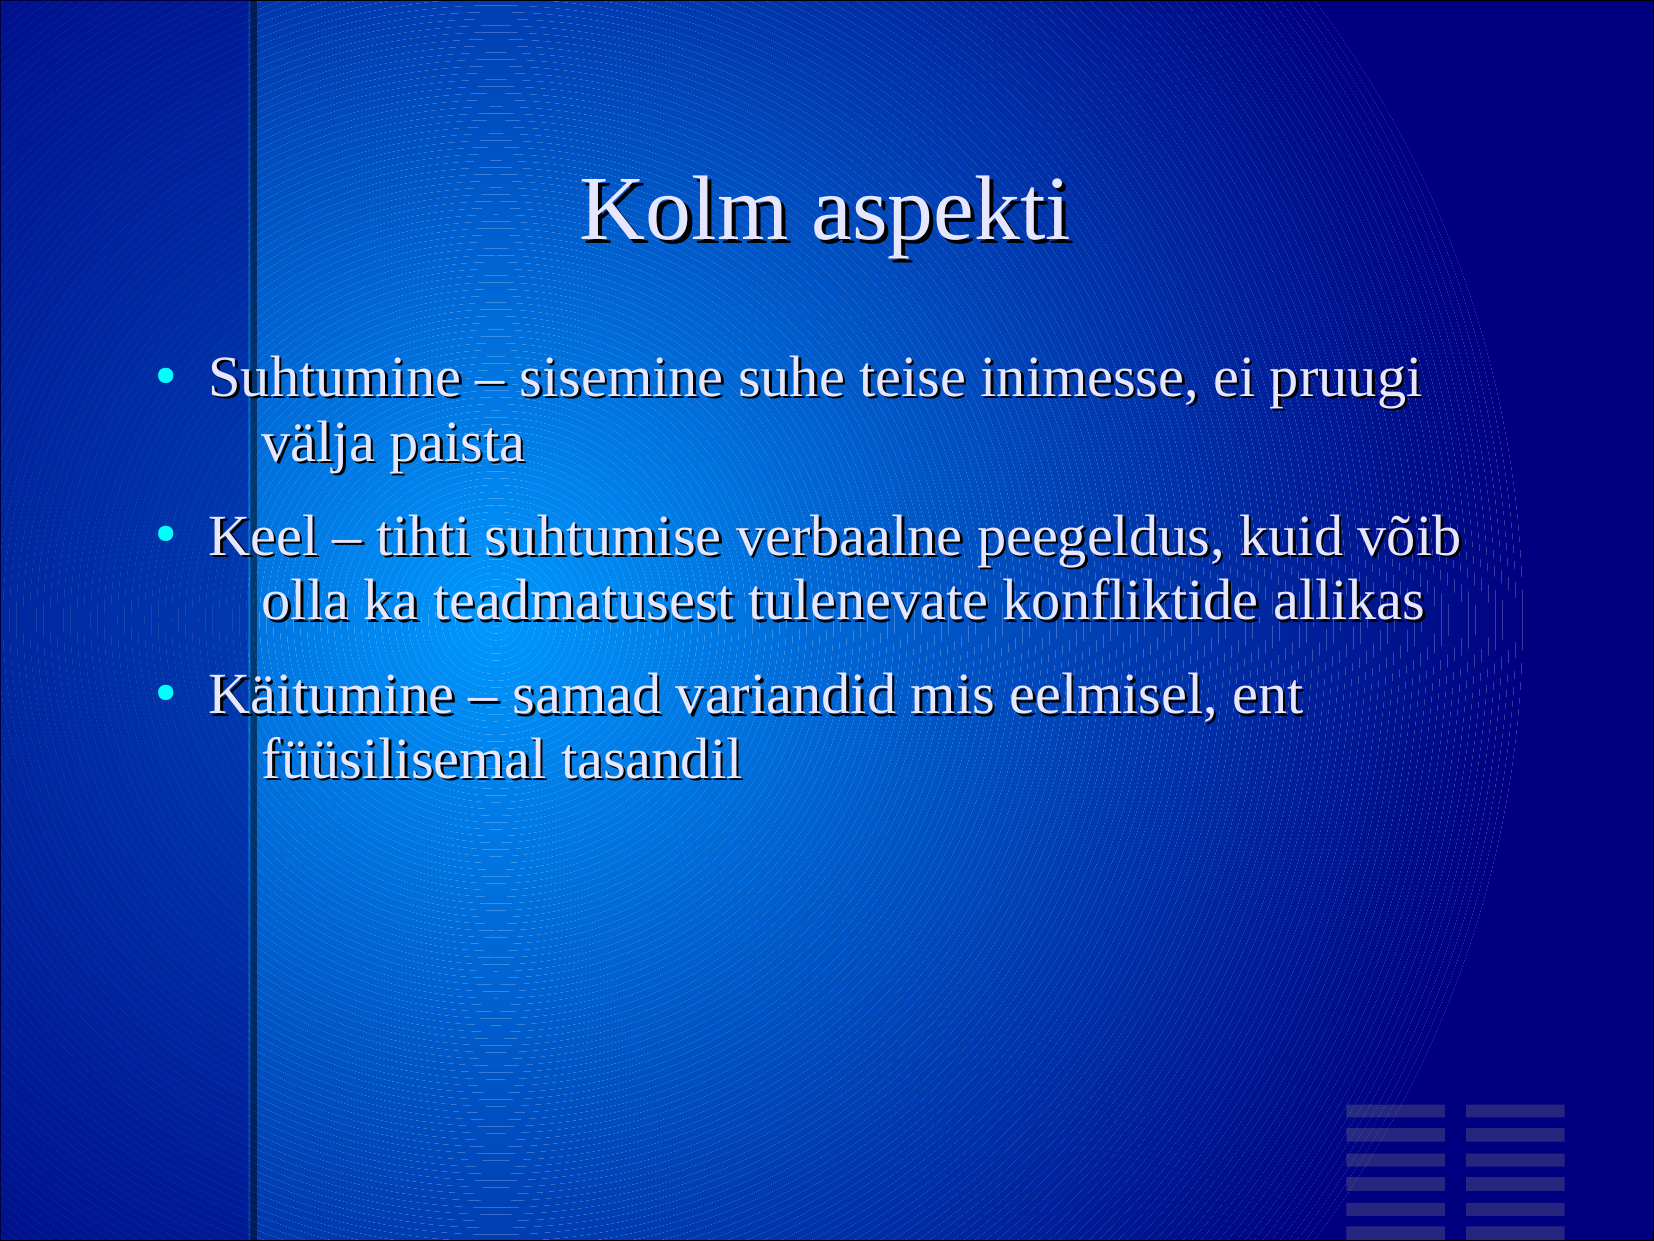

# Kolm aspekti
Suhtumine – sisemine suhe teise inimesse, ei pruugi välja paista
Keel – tihti suhtumise verbaalne peegeldus, kuid võib olla ka teadmatusest tulenevate konfliktide allikas
Käitumine – samad variandid mis eelmisel, ent füüsilisemal tasandil